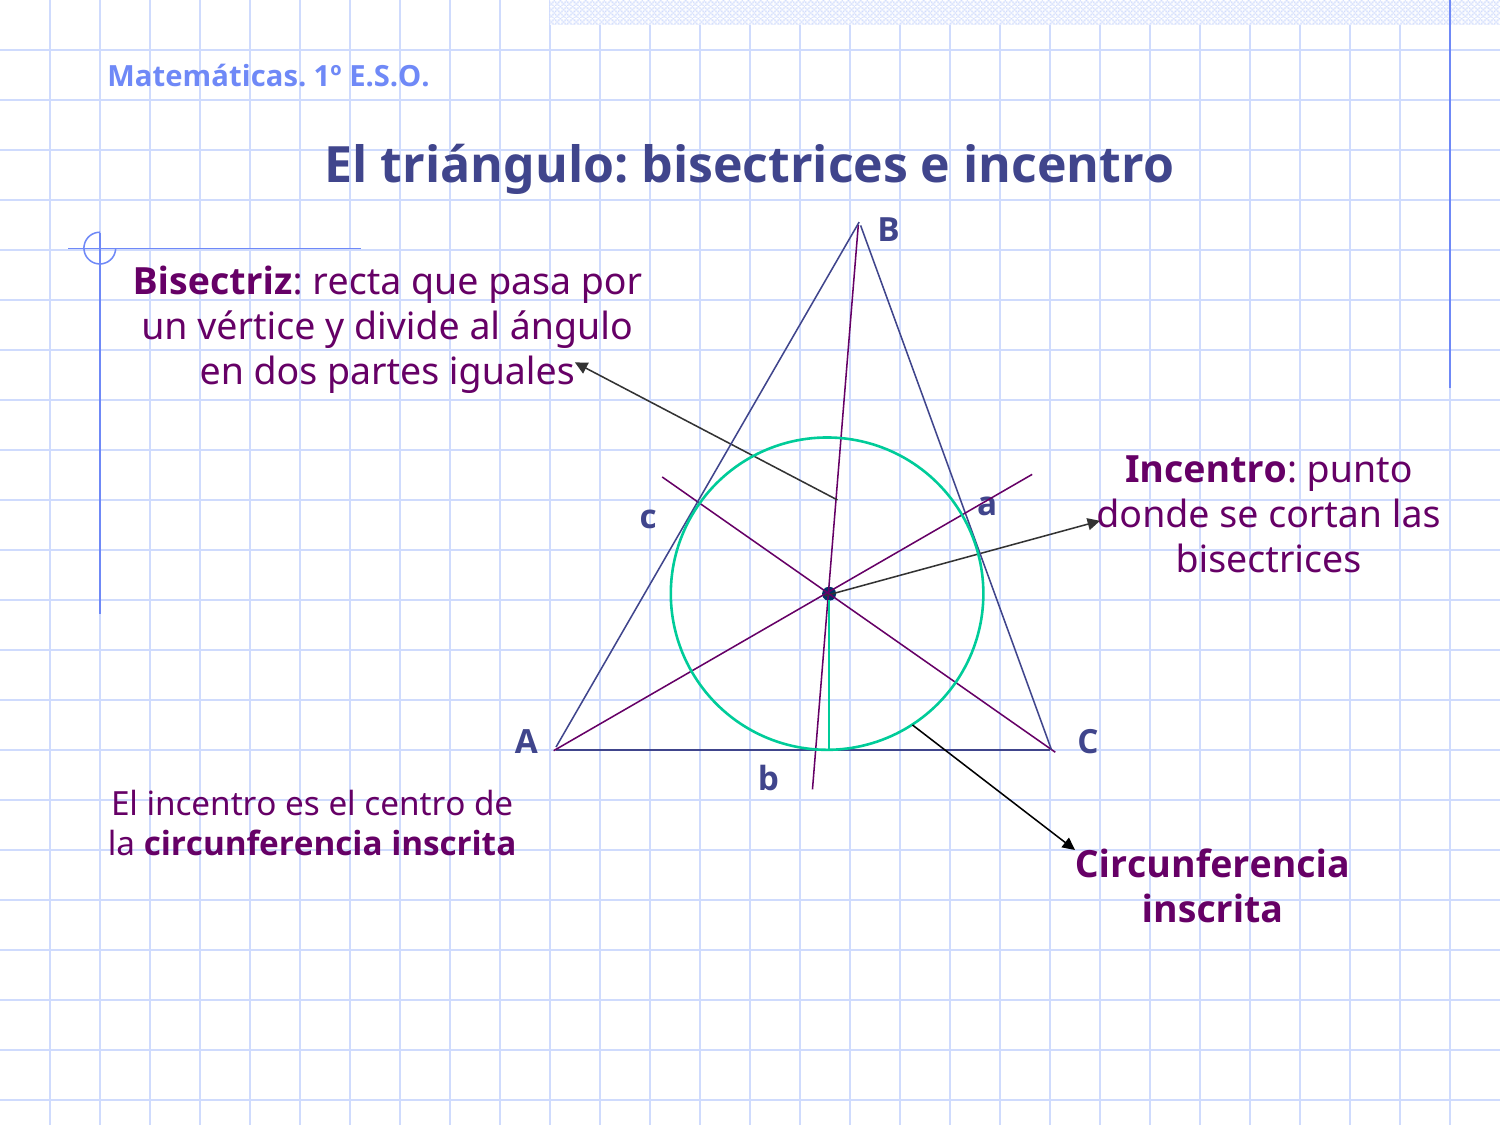

El triángulo: bisectrices e incentro
B
a
c
A
C
b
Bisectriz: recta que pasa por un vértice y divide al ángulo en dos partes iguales
Incentro: punto donde se cortan las bisectrices
El incentro es el centro de la circunferencia inscrita
Circunferencia inscrita